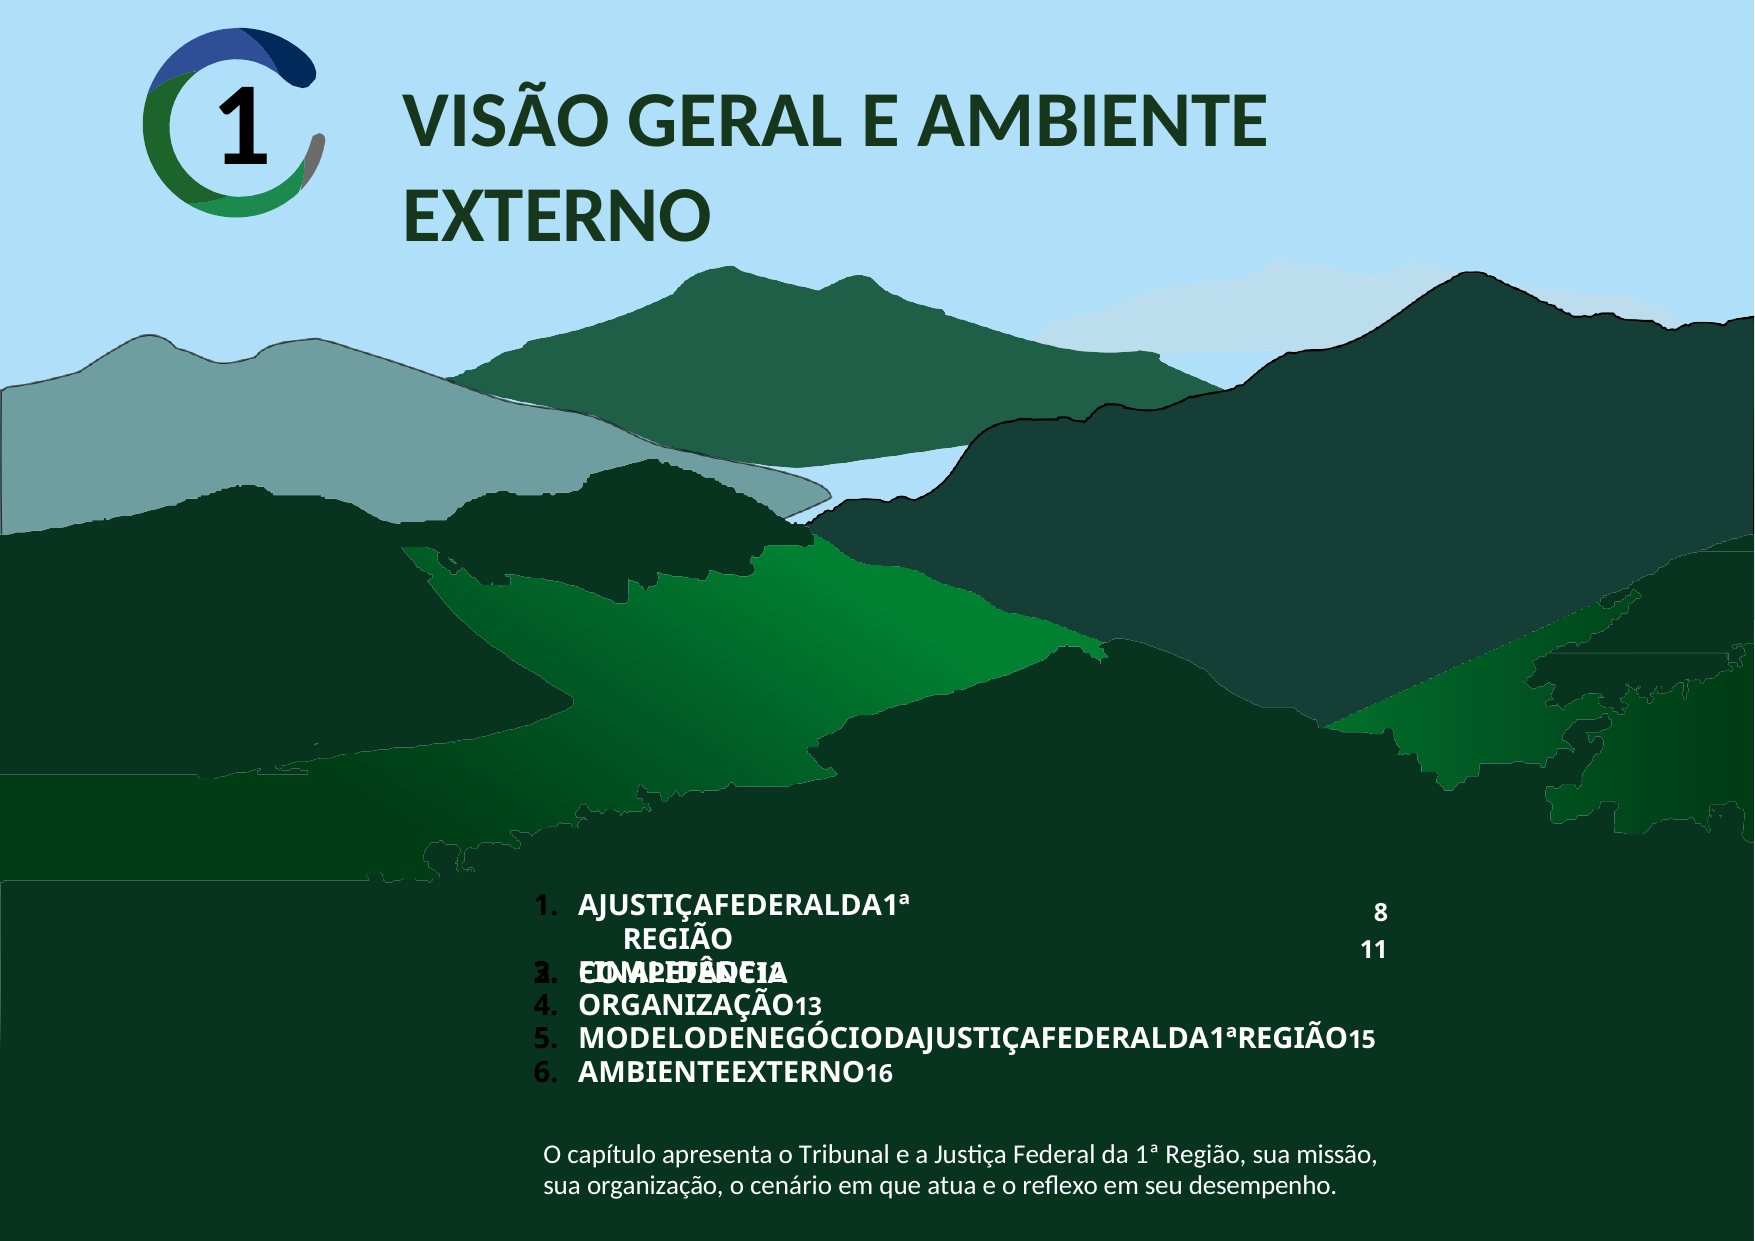

# 1
VISÃO GERAL E AMBIENTE EXTERNO
AJUSTIÇAFEDERALDA1ªREGIÃO
COMPETÊNCIA
8
11
FINALIDADE12
ORGANIZAÇÃO13
MODELODENEGÓCIODAJUSTIÇAFEDERALDA1ªREGIÃO15
AMBIENTEEXTERNO16
O capítulo apresenta o Tribunal e a Justiça Federal da 1ª Região, sua missão, sua organização, o cenário em que atua e o reflexo em seu desempenho.